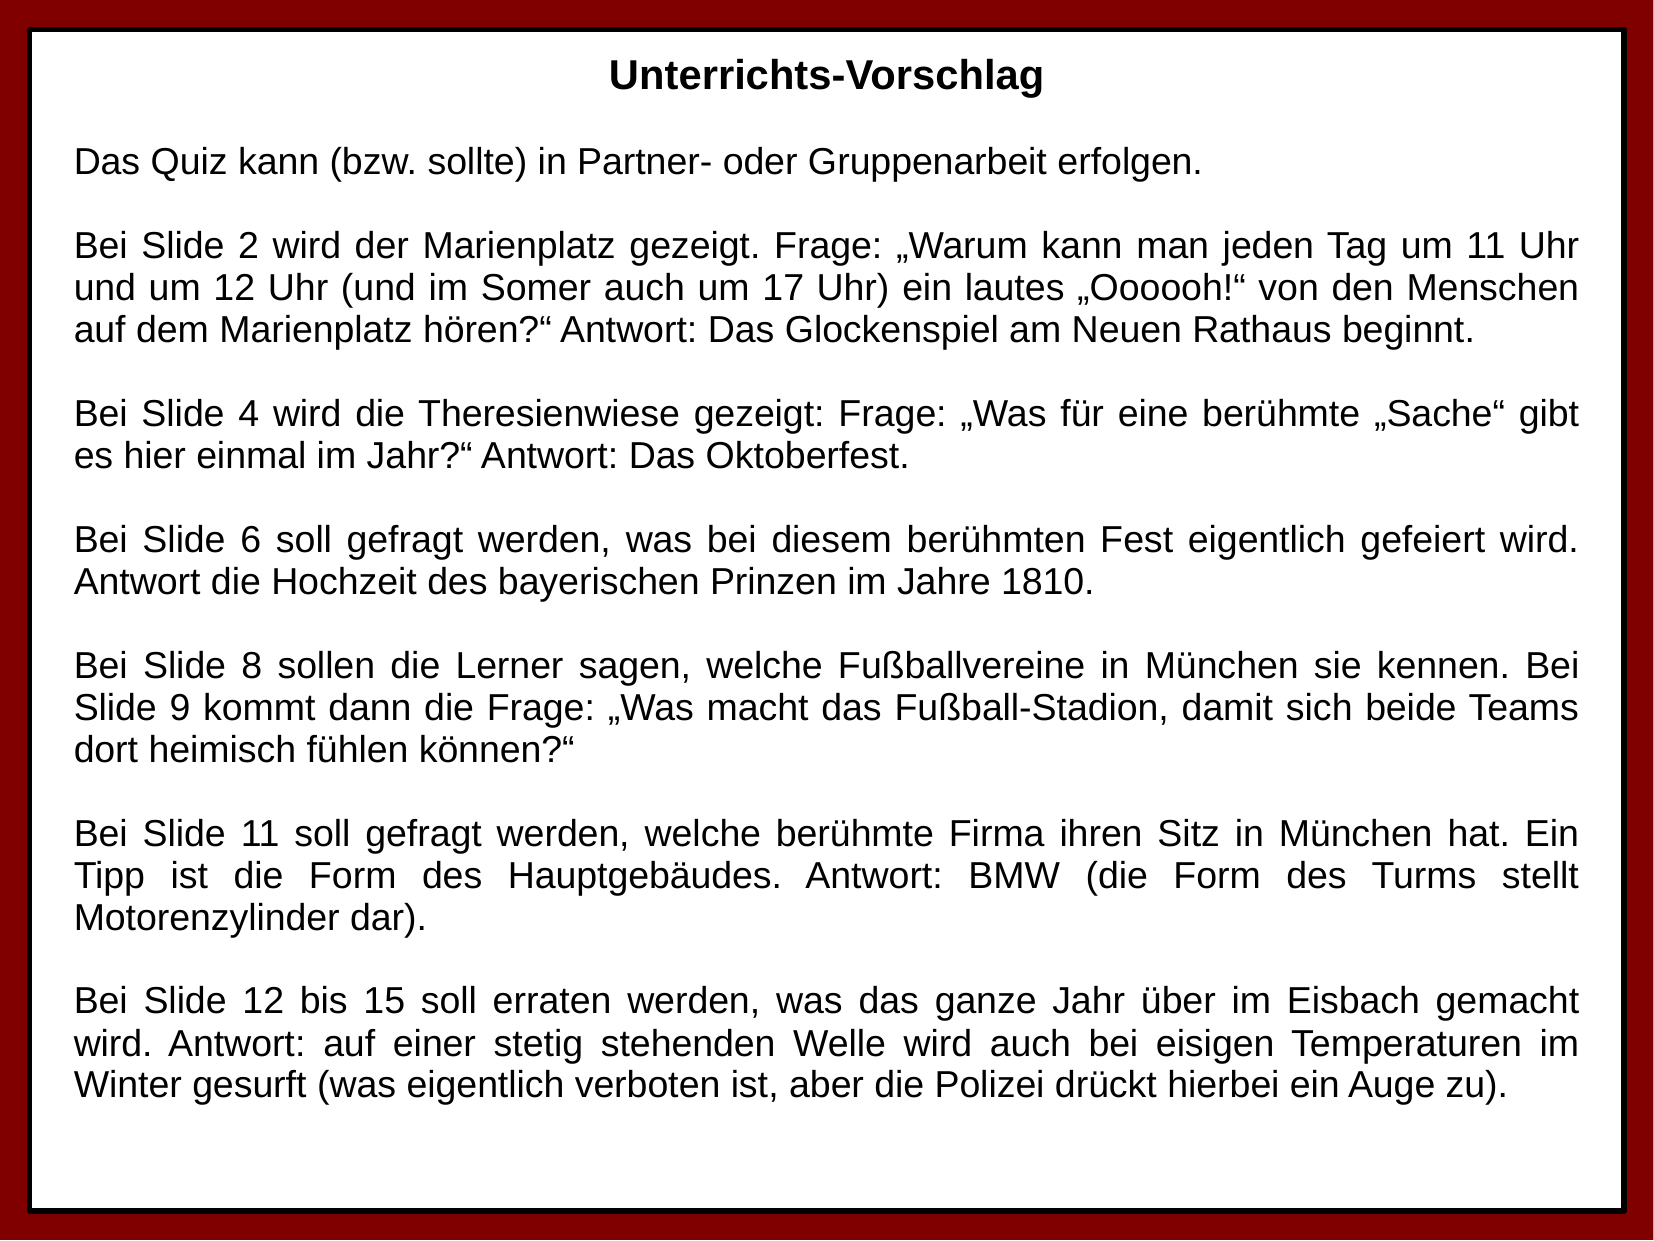

Unterrichts-Vorschlag
Das Quiz kann (bzw. sollte) in Partner- oder Gruppenarbeit erfolgen.
Bei Slide 2 wird der Marienplatz gezeigt. Frage: „Warum kann man jeden Tag um 11 Uhr und um 12 Uhr (und im Somer auch um 17 Uhr) ein lautes „Oooooh!“ von den Menschen auf dem Marienplatz hören?“ Antwort: Das Glockenspiel am Neuen Rathaus beginnt.
Bei Slide 4 wird die Theresienwiese gezeigt: Frage: „Was für eine berühmte „Sache“ gibt es hier einmal im Jahr?“ Antwort: Das Oktoberfest.
Bei Slide 6 soll gefragt werden, was bei diesem berühmten Fest eigentlich gefeiert wird. Antwort die Hochzeit des bayerischen Prinzen im Jahre 1810.
Bei Slide 8 sollen die Lerner sagen, welche Fußballvereine in München sie kennen. Bei Slide 9 kommt dann die Frage: „Was macht das Fußball-Stadion, damit sich beide Teams dort heimisch fühlen können?“
Bei Slide 11 soll gefragt werden, welche berühmte Firma ihren Sitz in München hat. Ein Tipp ist die Form des Hauptgebäudes. Antwort: BMW (die Form des Turms stellt Motorenzylinder dar).
Bei Slide 12 bis 15 soll erraten werden, was das ganze Jahr über im Eisbach gemacht wird. Antwort: auf einer stetig stehenden Welle wird auch bei eisigen Temperaturen im Winter gesurft (was eigentlich verboten ist, aber die Polizei drückt hierbei ein Auge zu).